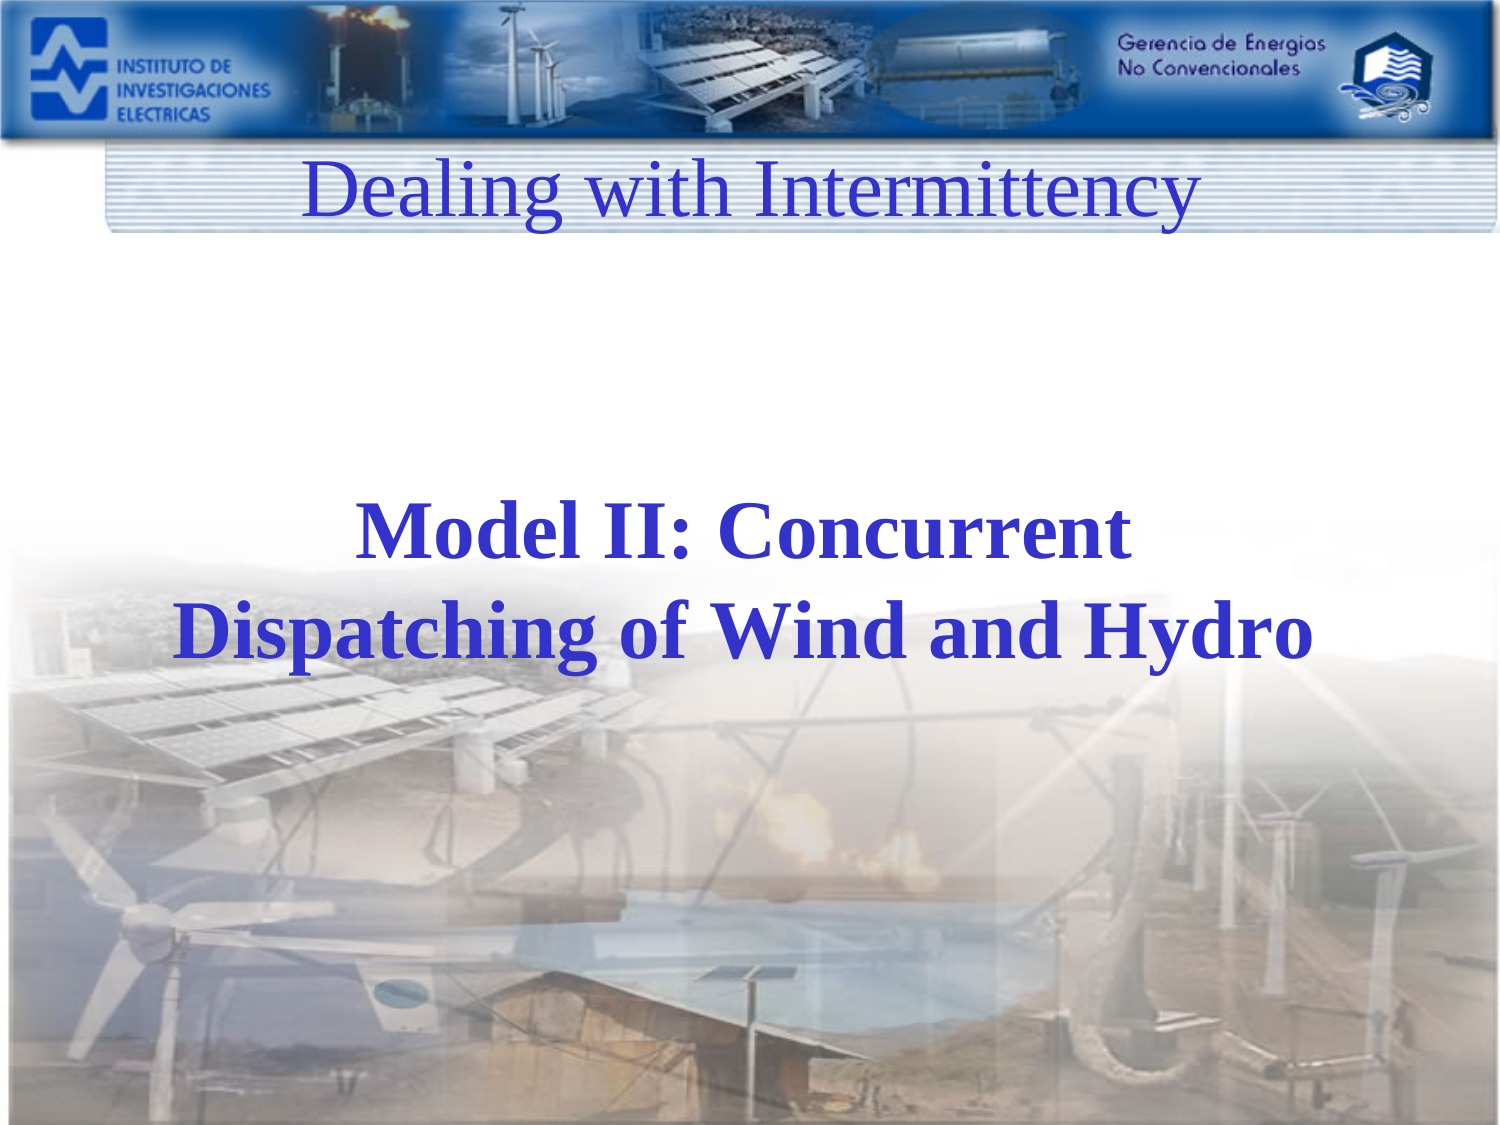

# Dealing with Intermittency
Model II: Concurrent Dispatching of Wind and Hydro